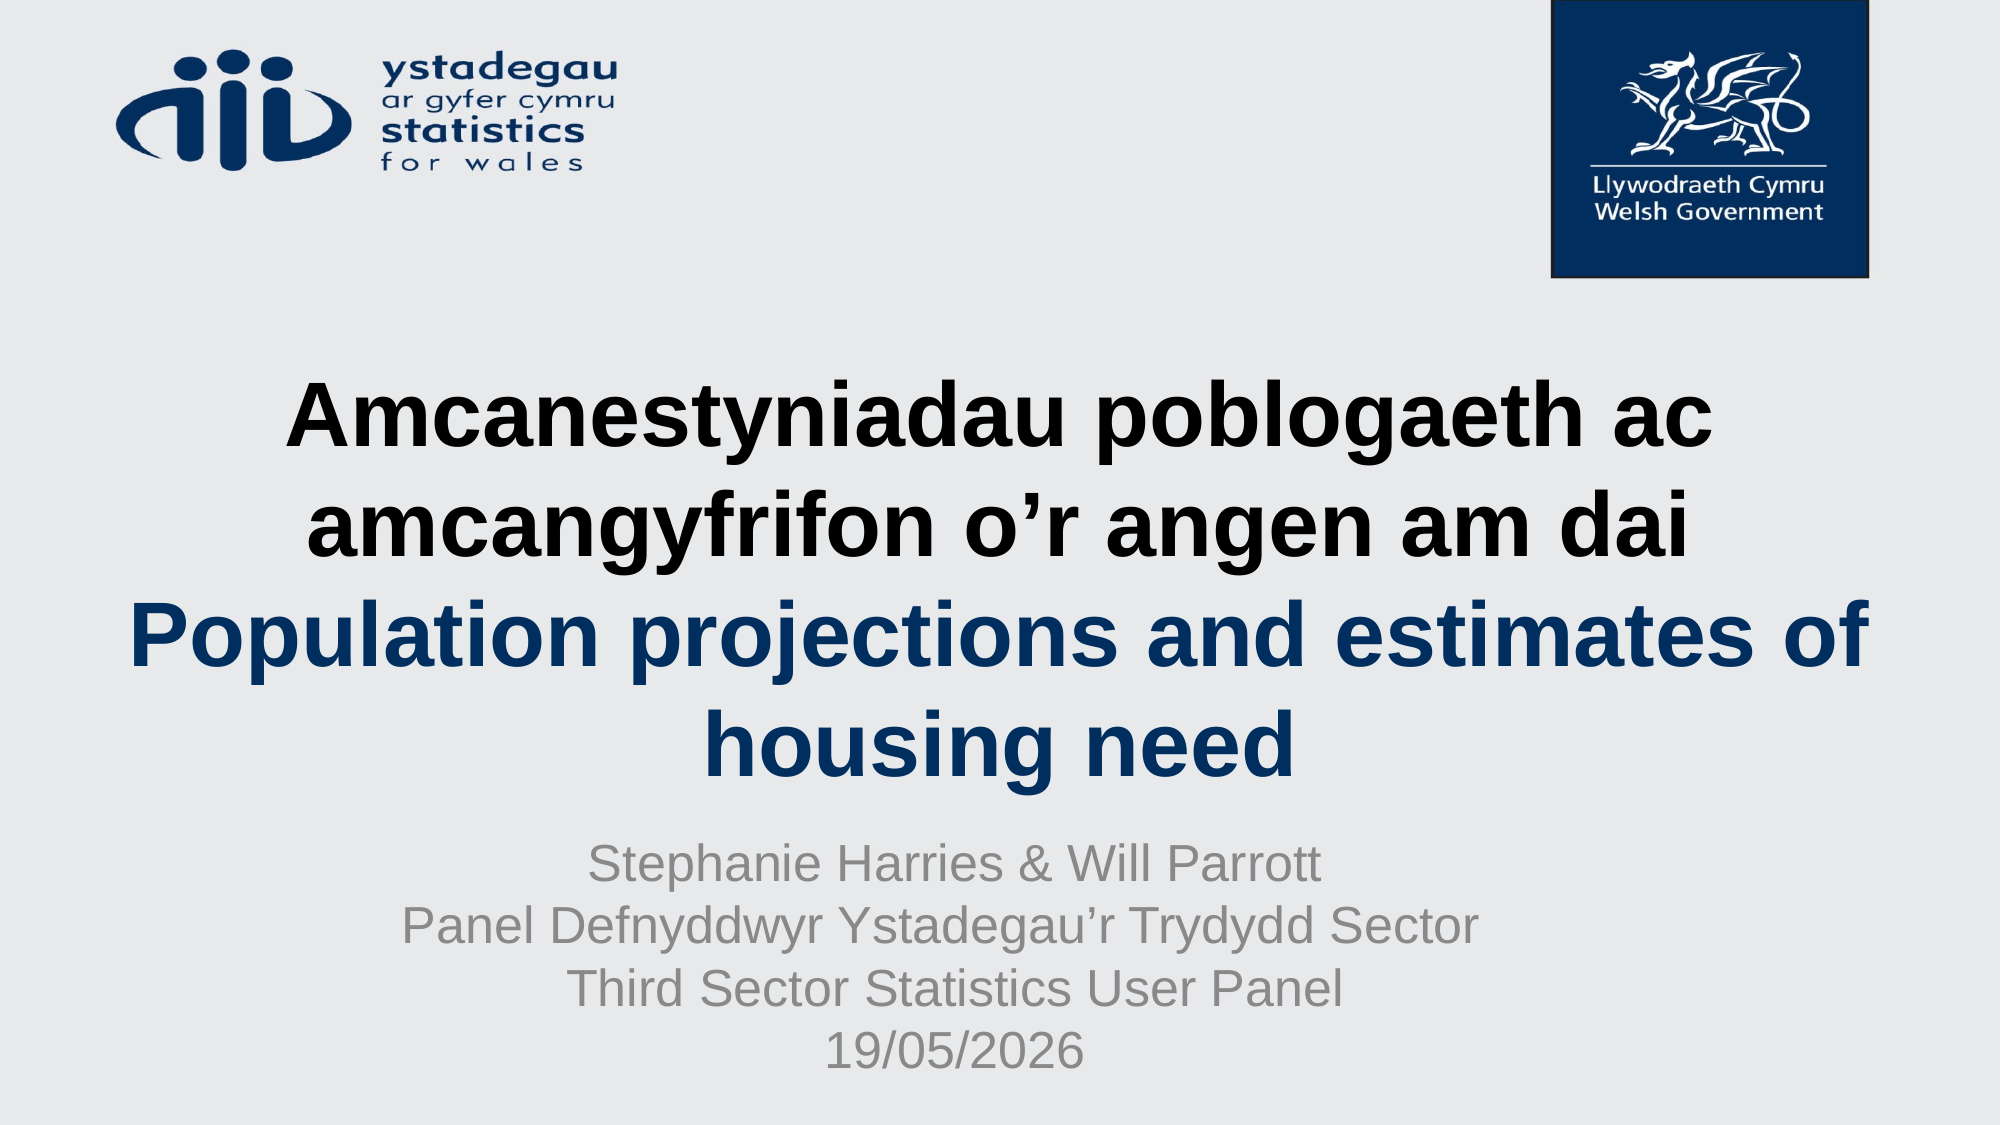

Amcanestyniadau poblogaeth ac amcangyfrifon o’r angen am dai
Population projections and estimates of housing need
# Stephanie Harries & Will Parrott
Panel Defnyddwyr Ystadegau’r Trydydd Sector
Third Sector Statistics User Panel
19/05/2026